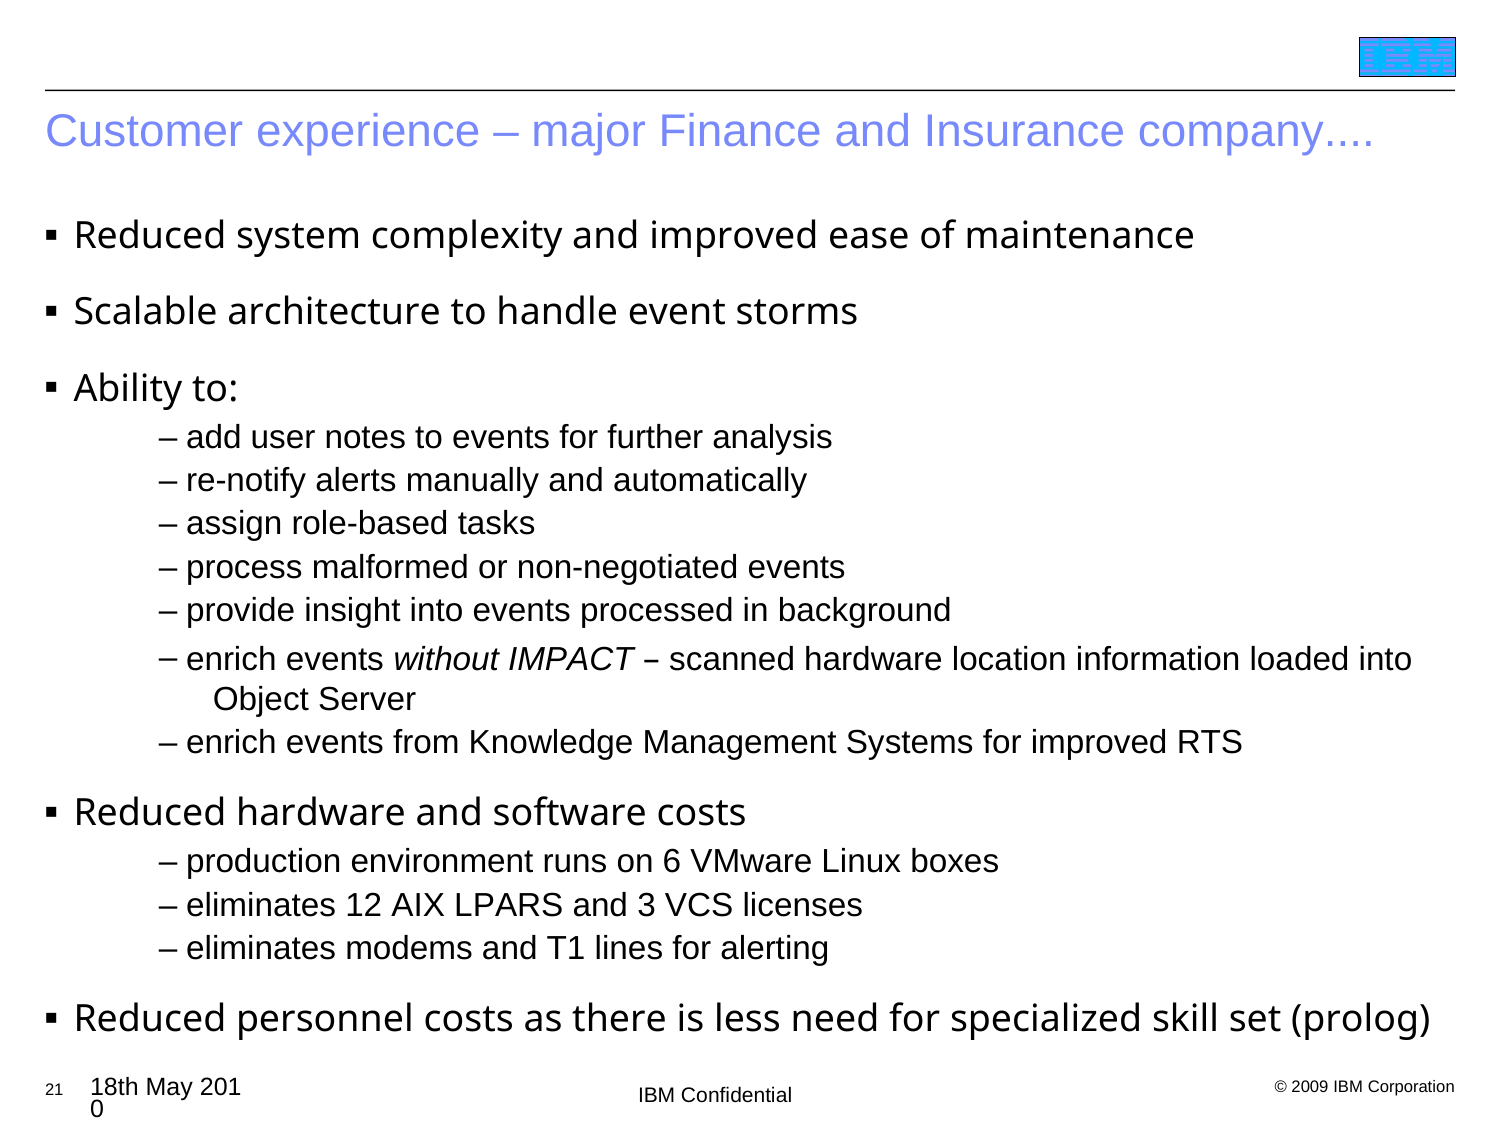

# Customer experience – major Finance and Insurance company....
Reduced system complexity and improved ease of maintenance
Scalable architecture to handle event storms
Ability to:
add user notes to events for further analysis
re-notify alerts manually and automatically
assign role-based tasks
process malformed or non-negotiated events
provide insight into events processed in background
enrich events without IMPACT – scanned hardware location information loaded into Object Server
enrich events from Knowledge Management Systems for improved RTS
Reduced hardware and software costs
production environment runs on 6 VMware Linux boxes
eliminates 12 AIX LPARS and 3 VCS licenses
eliminates modems and T1 lines for alerting
Reduced personnel costs as there is less need for specialized skill set (prolog)
21
18th May 2010